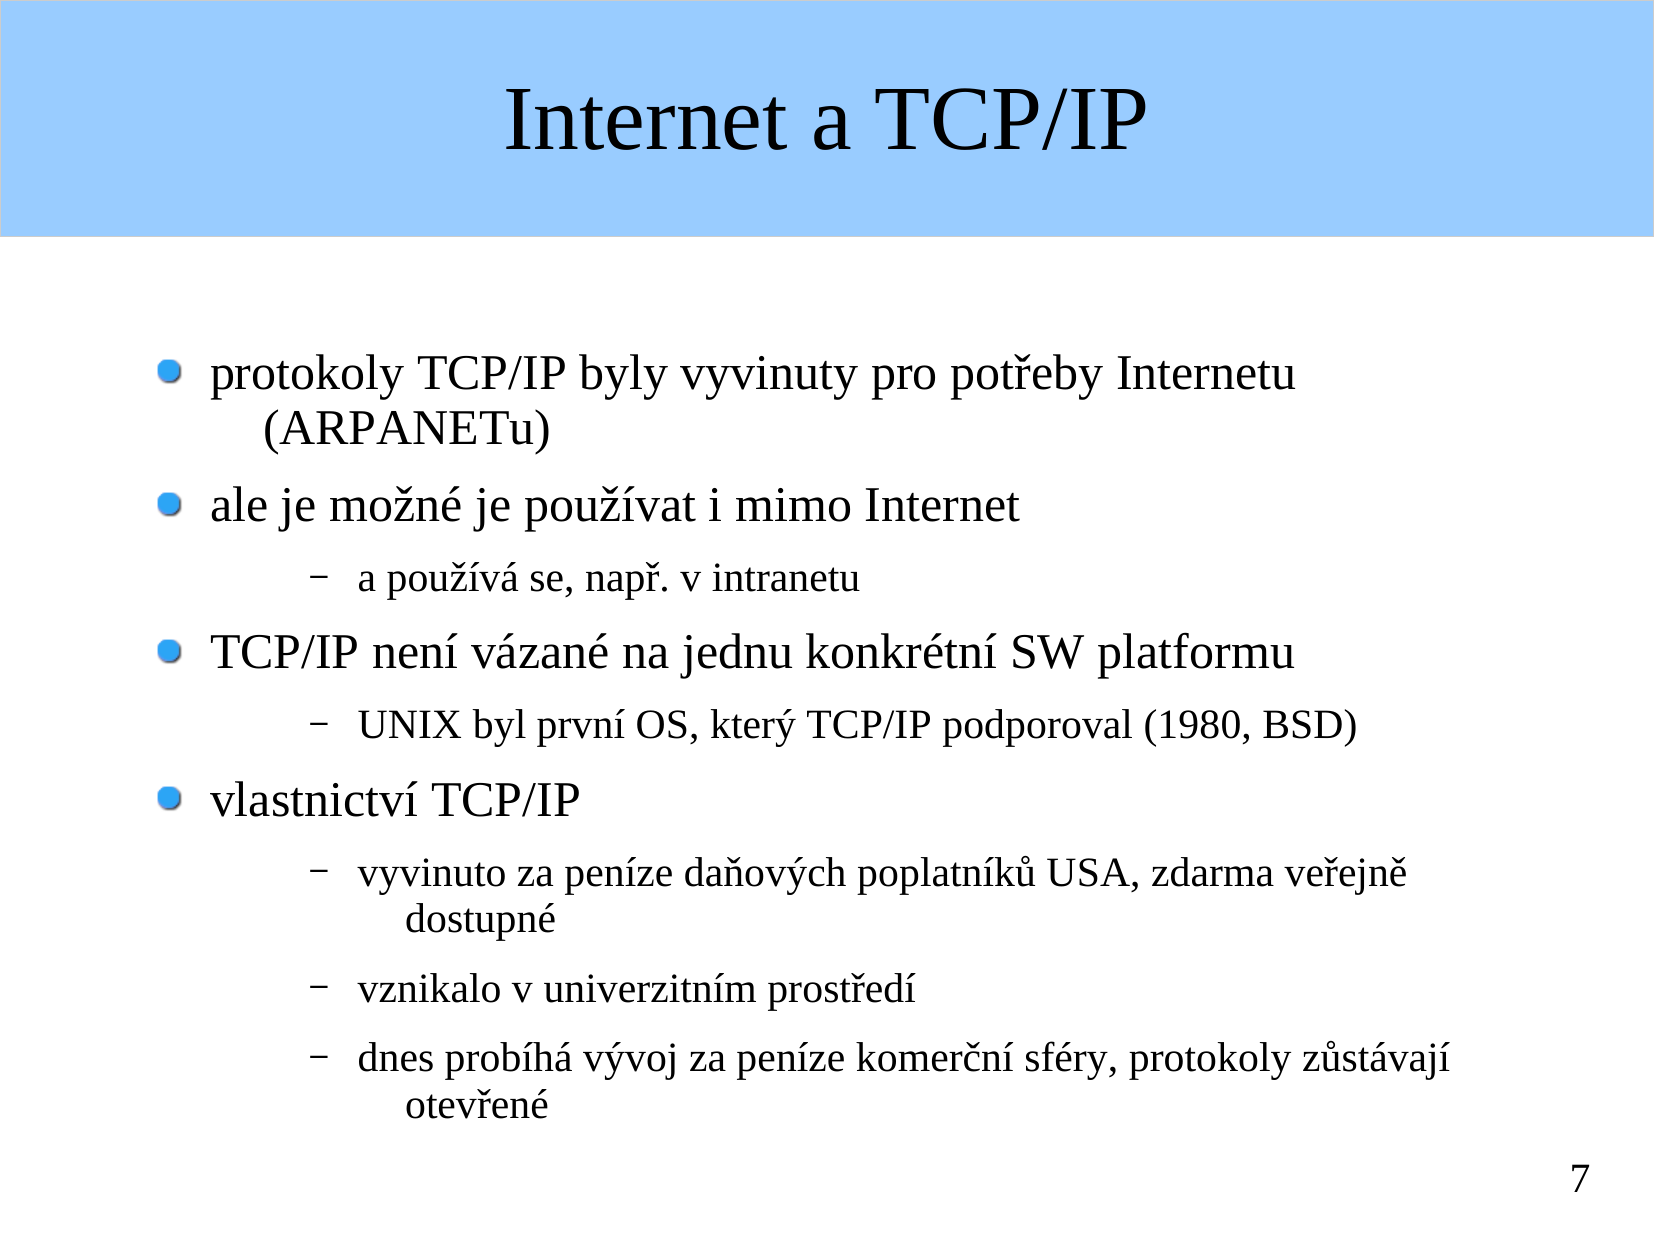

# Internet a TCP/IP
protokoly TCP/IP byly vyvinuty pro potřeby Internetu (ARPANETu)
ale je možné je používat i mimo Internet
a používá se, např. v intranetu
TCP/IP není vázané na jednu konkrétní SW platformu
UNIX byl první OS, který TCP/IP podporoval (1980, BSD)
vlastnictví TCP/IP
vyvinuto za peníze daňových poplatníků USA, zdarma veřejně dostupné
vznikalo v univerzitním prostředí
dnes probíhá vývoj za peníze komerční sféry, protokoly zůstávají otevřené